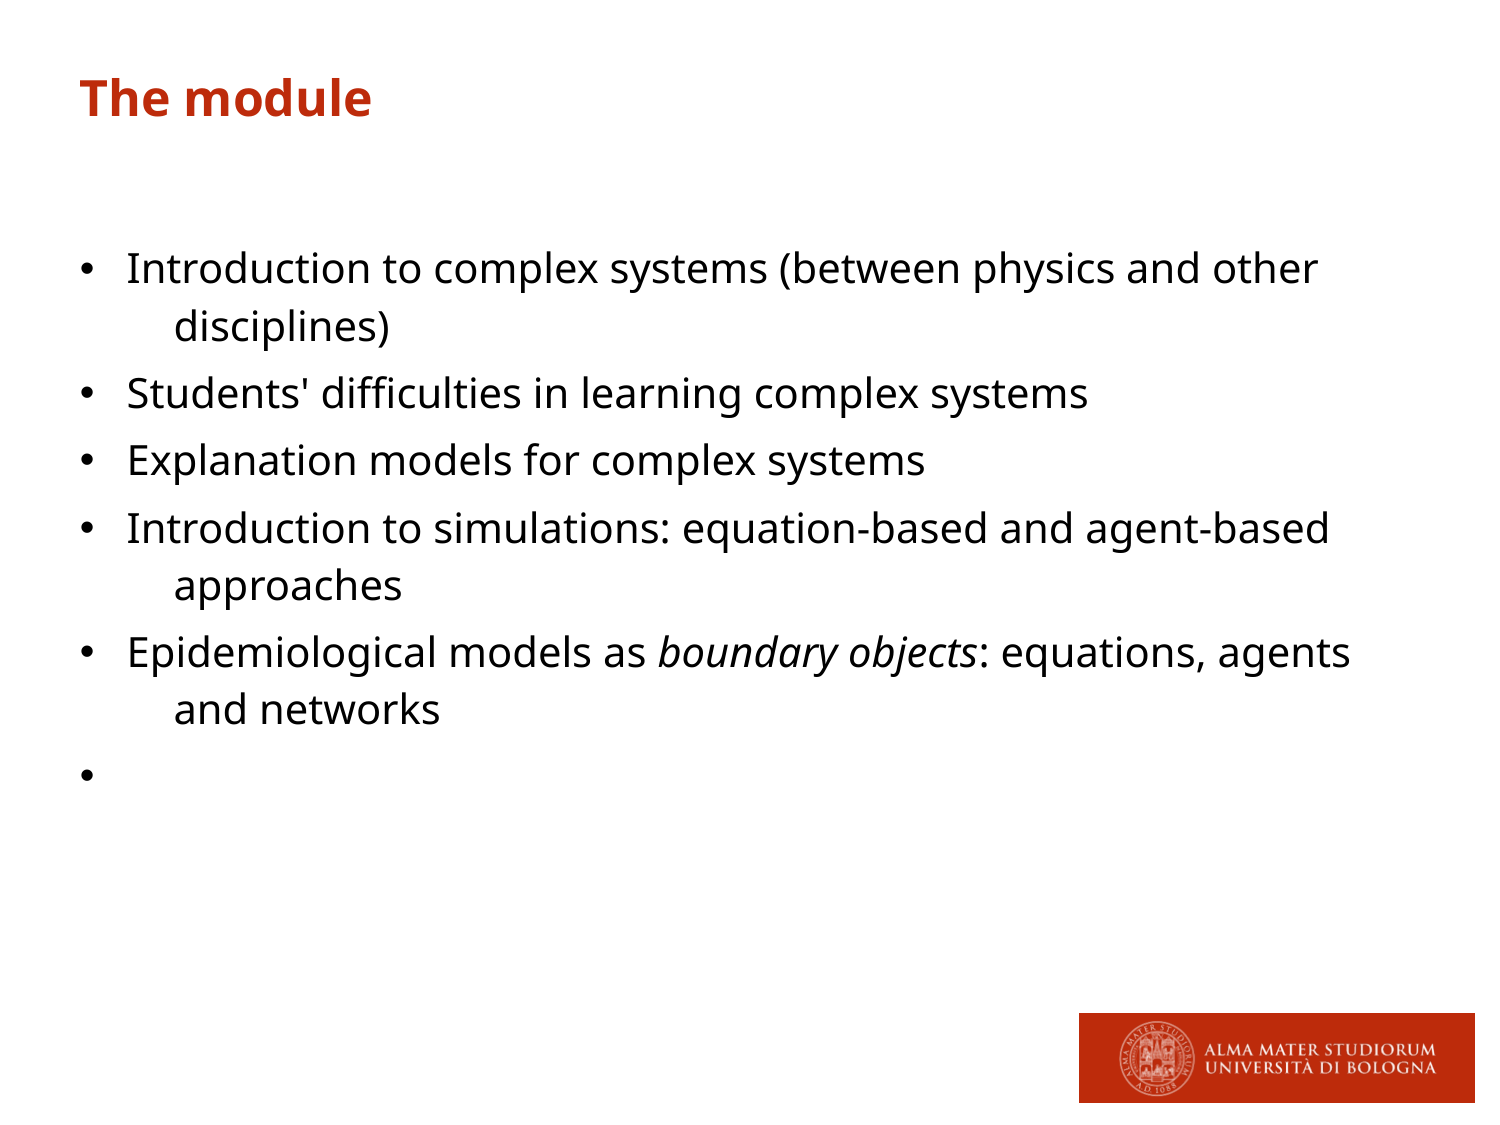

# The module
Introduction to complex systems (between physics and other disciplines)
Students' difficulties in learning complex systems
Explanation models for complex systems
Introduction to simulations: equation-based and agent-based approaches
Epidemiological models as boundary objects: equations, agents and networks